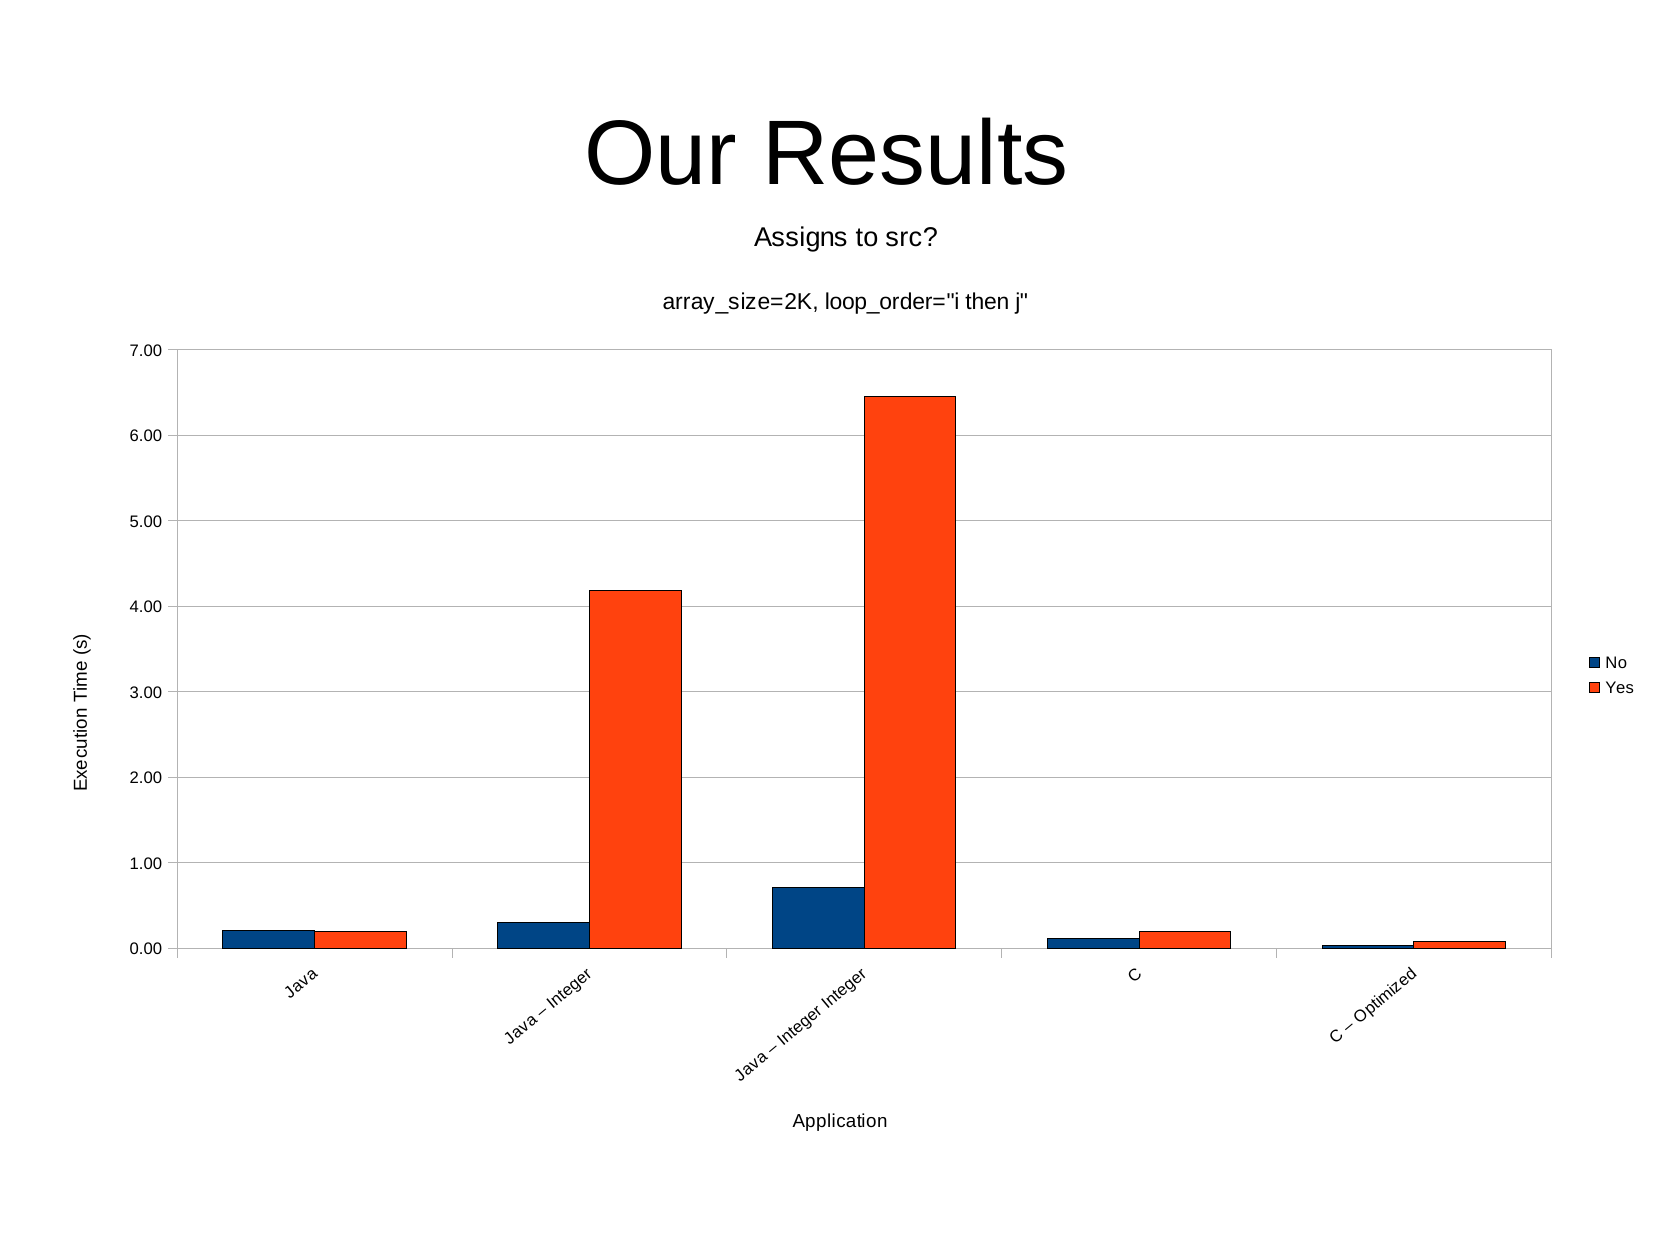

# Our Results
### Chart: Assigns to src?
array_size=2K, loop_order="i then j"
| Category | No | Yes |
|---|---|---|
| Java | 0.21 | 0.2 |
| Java – Integer | 0.3 | 4.18 |
| Java – Integer Integer | 0.71 | 6.45 |
| C | 0.12 | 0.2 |
| C – Optimized | 0.04 | 0.08 |